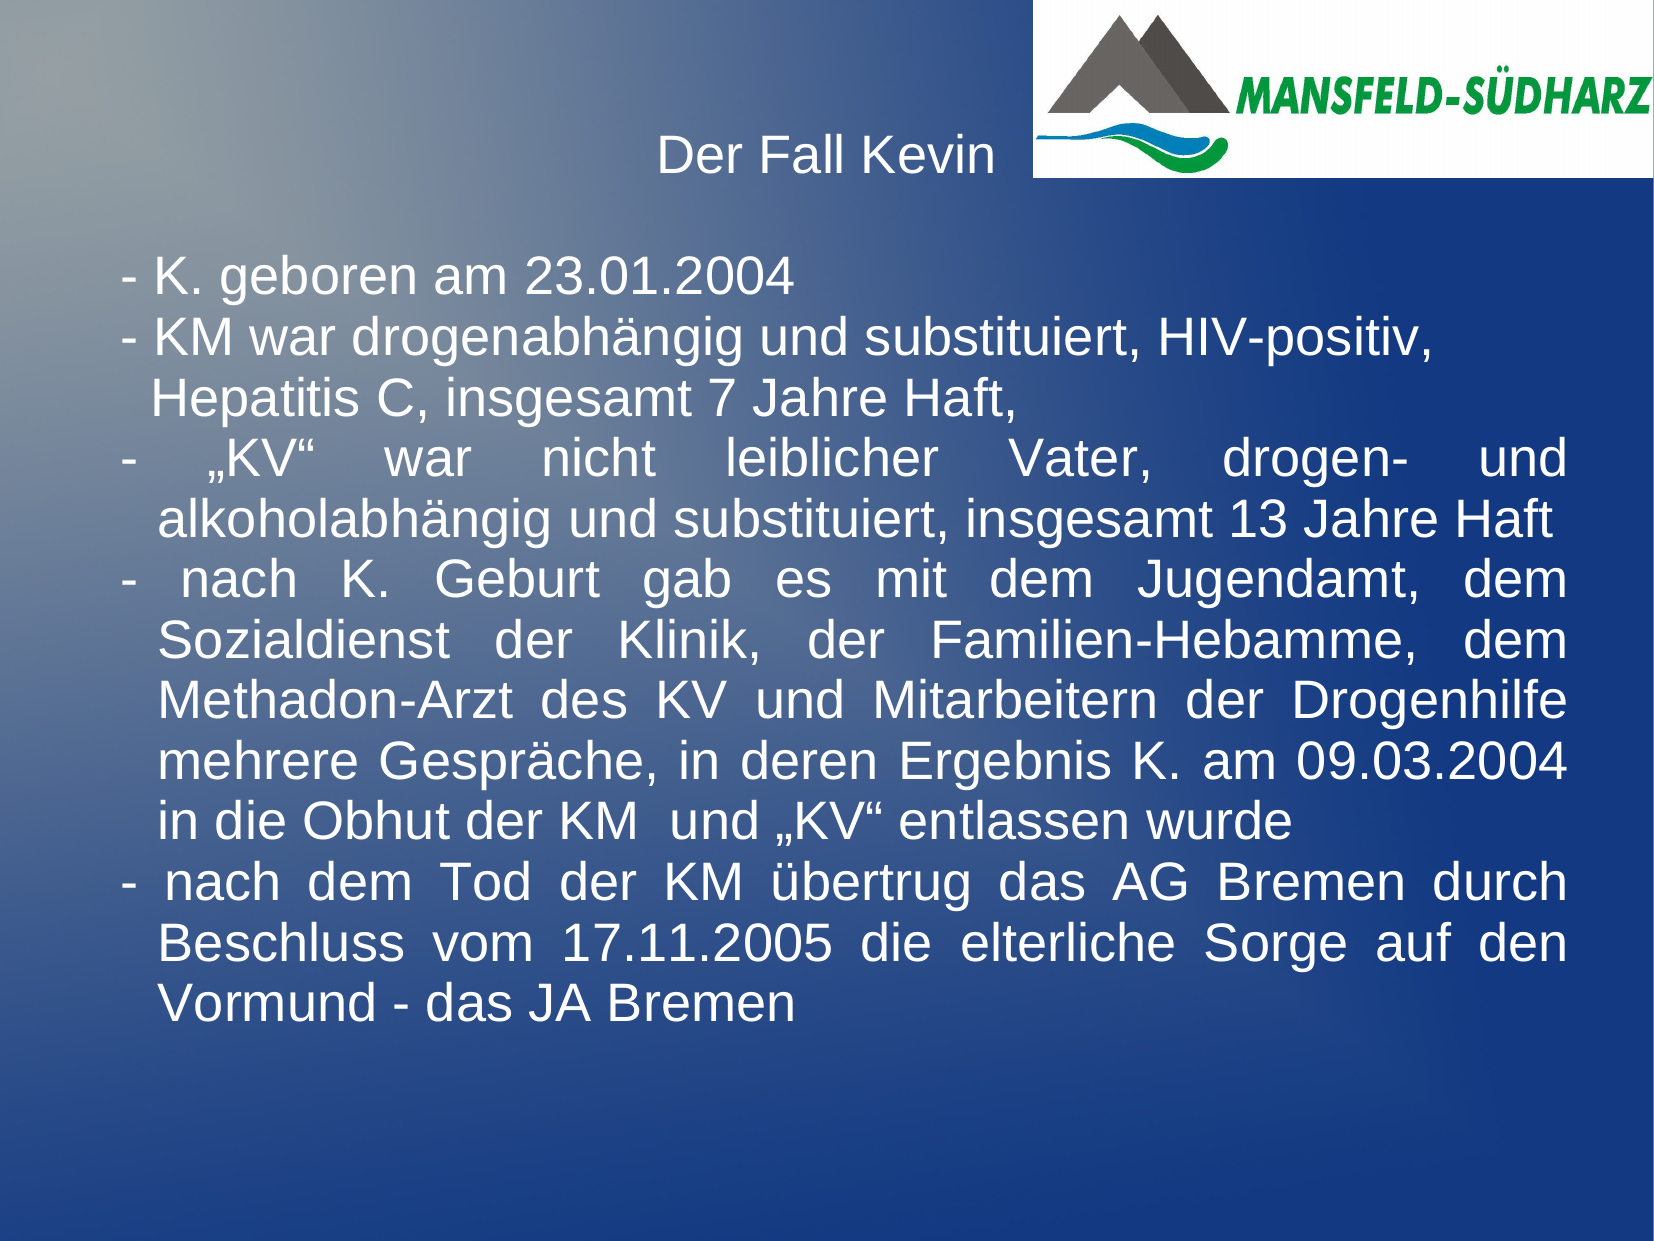

# Der Fall Kevin
- K. geboren am 23.01.2004
- KM war drogenabhängig und substituiert, HIV-positiv,
 Hepatitis C, insgesamt 7 Jahre Haft,
- „KV“ war nicht leiblicher Vater, drogen- und alkoholabhängig und substituiert, insgesamt 13 Jahre Haft
- nach K. Geburt gab es mit dem Jugendamt, dem Sozialdienst der Klinik, der Familien-Hebamme, dem Methadon-Arzt des KV und Mitarbeitern der Drogenhilfe mehrere Gespräche, in deren Ergebnis K. am 09.03.2004 in die Obhut der KM und „KV“ entlassen wurde
- nach dem Tod der KM übertrug das AG Bremen durch Beschluss vom 17.11.2005 die elterliche Sorge auf den Vormund - das JA Bremen